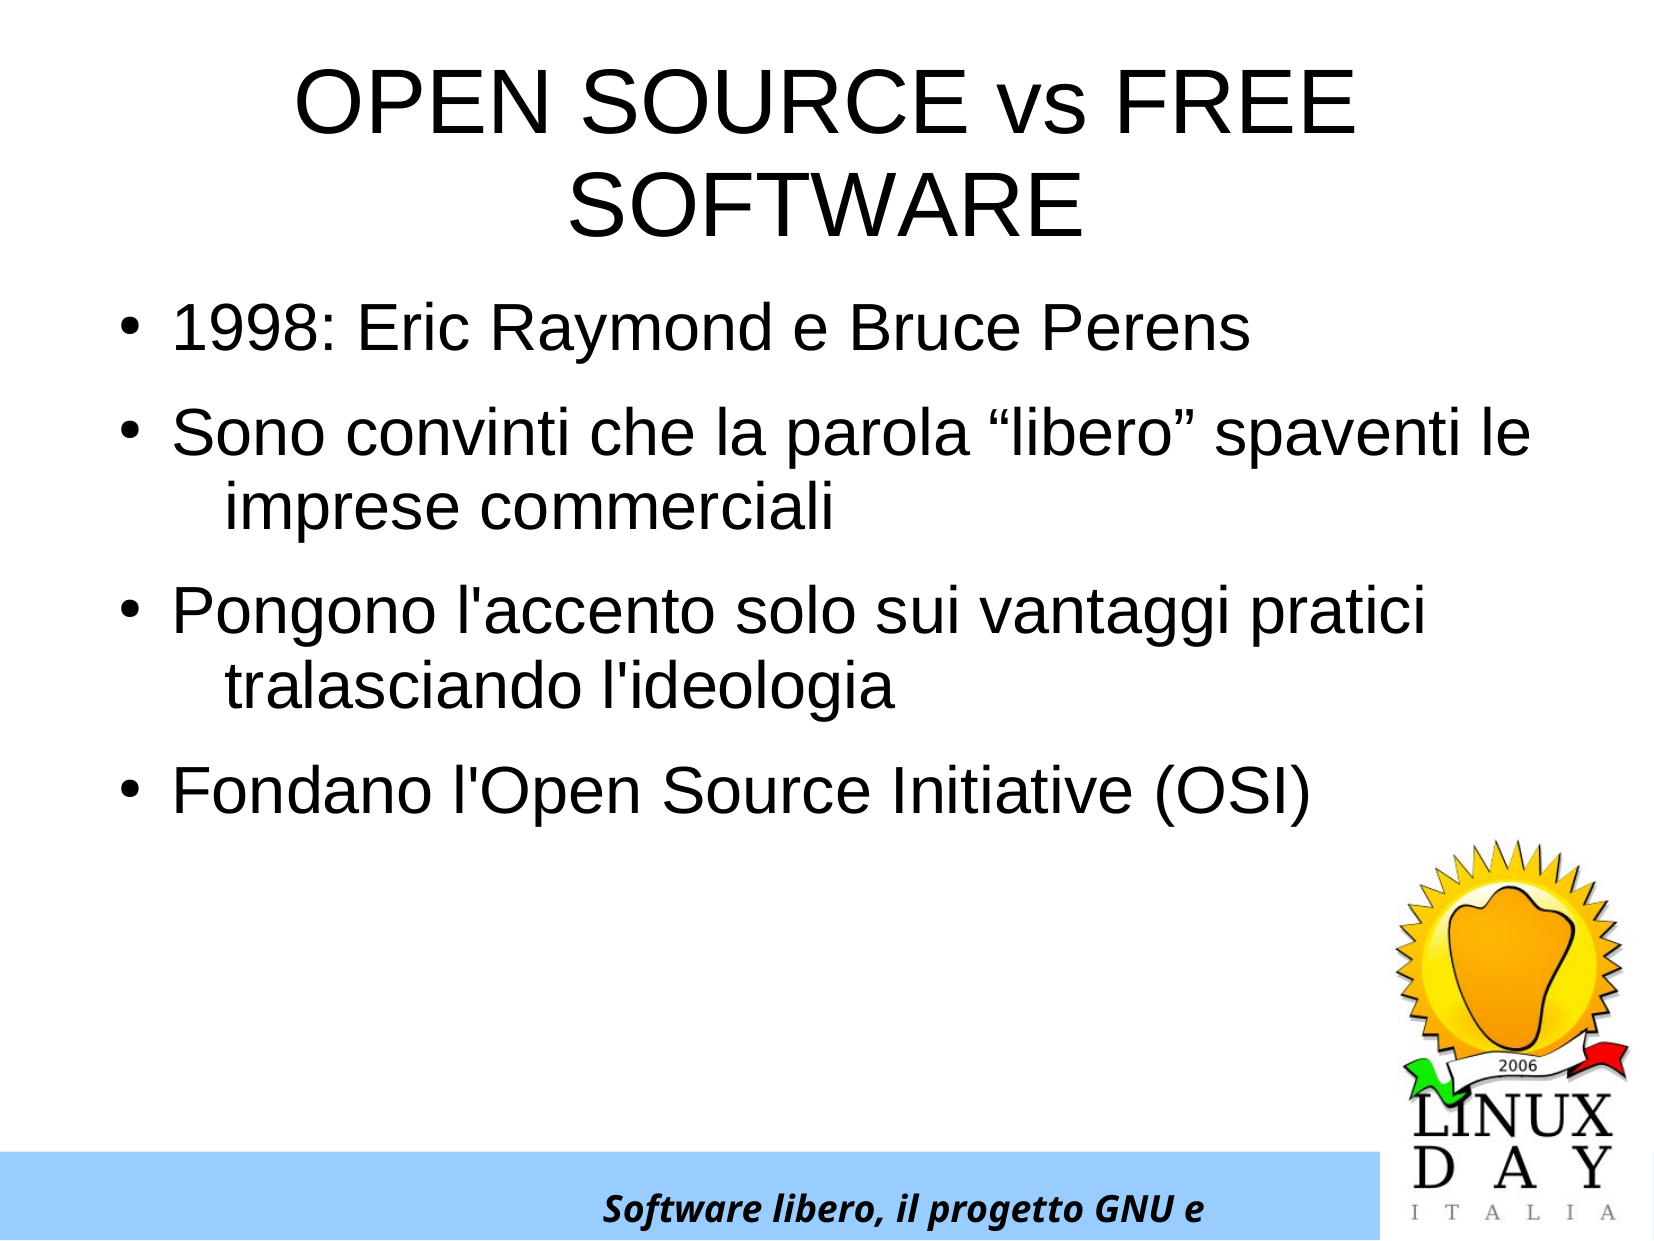

# OPEN SOURCE vs FREE SOFTWARE
1998: Eric Raymond e Bruce Perens
Sono convinti che la parola “libero” spaventi le imprese commerciali
Pongono l'accento solo sui vantaggi pratici tralasciando l'ideologia
Fondano l'Open Source Initiative (OSI)
Software libero, il progetto GNU e Linux